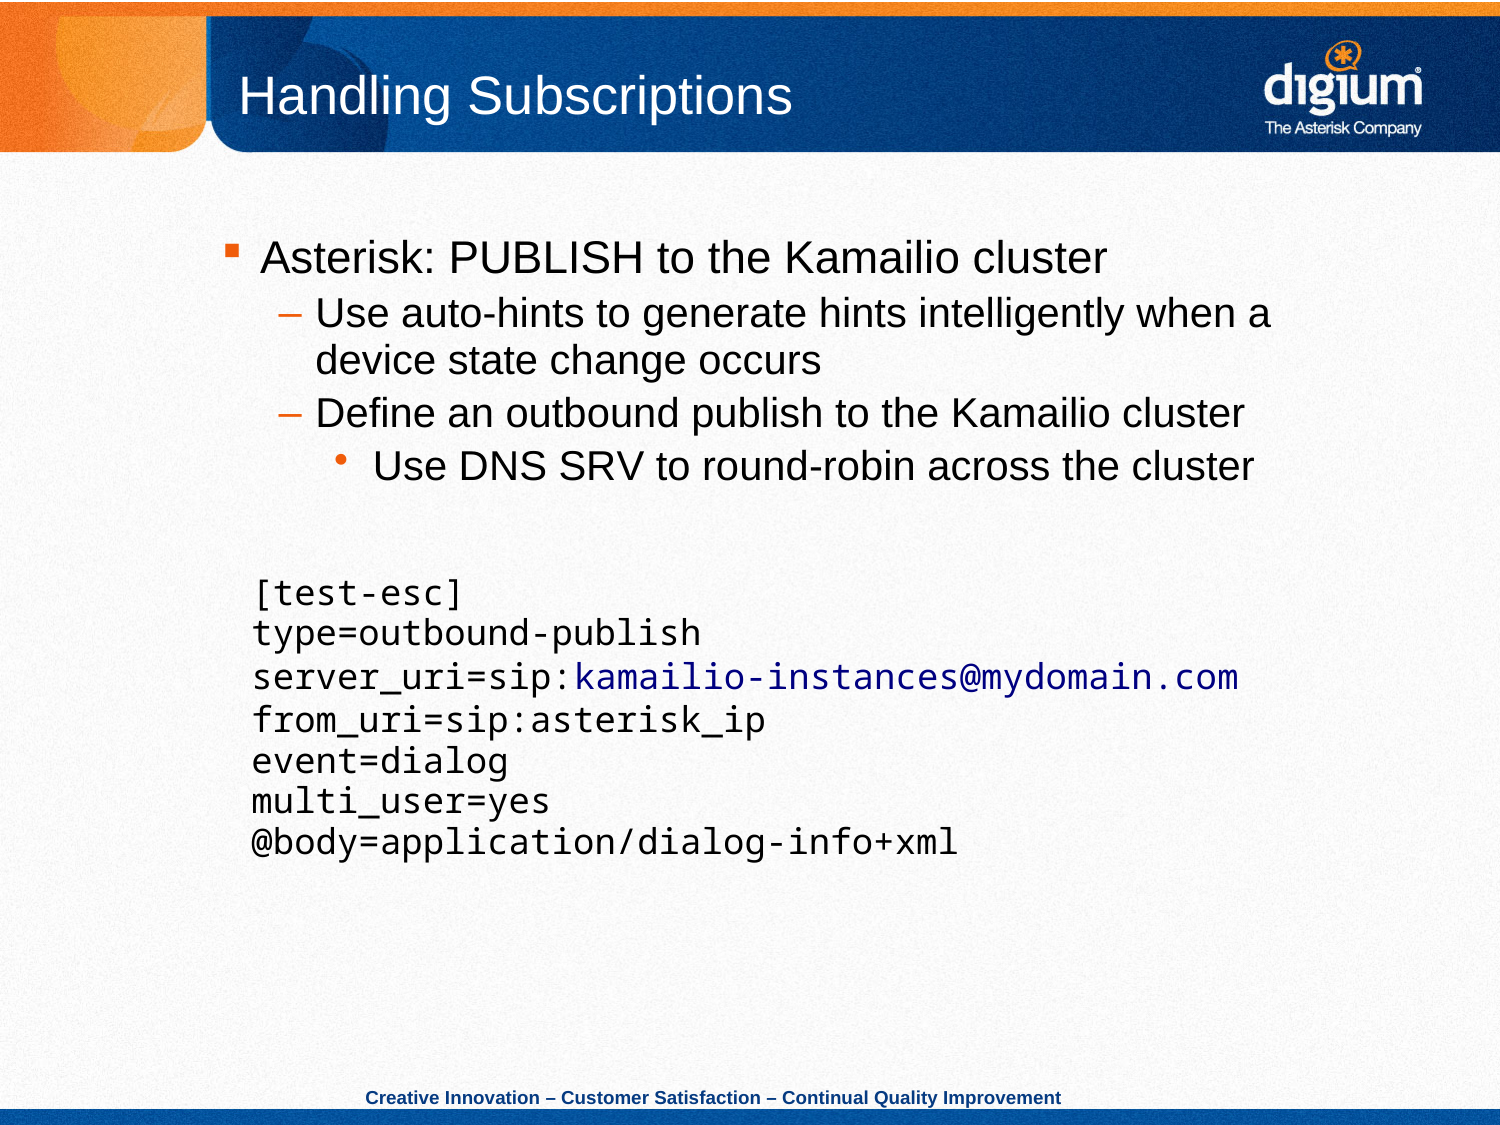

# Handling Subscriptions
Asterisk: PUBLISH to the Kamailio cluster
Use auto-hints to generate hints intelligently when a device state change occurs
Define an outbound publish to the Kamailio cluster
Use DNS SRV to round-robin across the cluster
[test-esc]
type=outbound-publish
server_uri=sip:kamailio-instances@mydomain.com
from_uri=sip:asterisk_ip
event=dialog
multi_user=yes
@body=application/dialog-info+xml